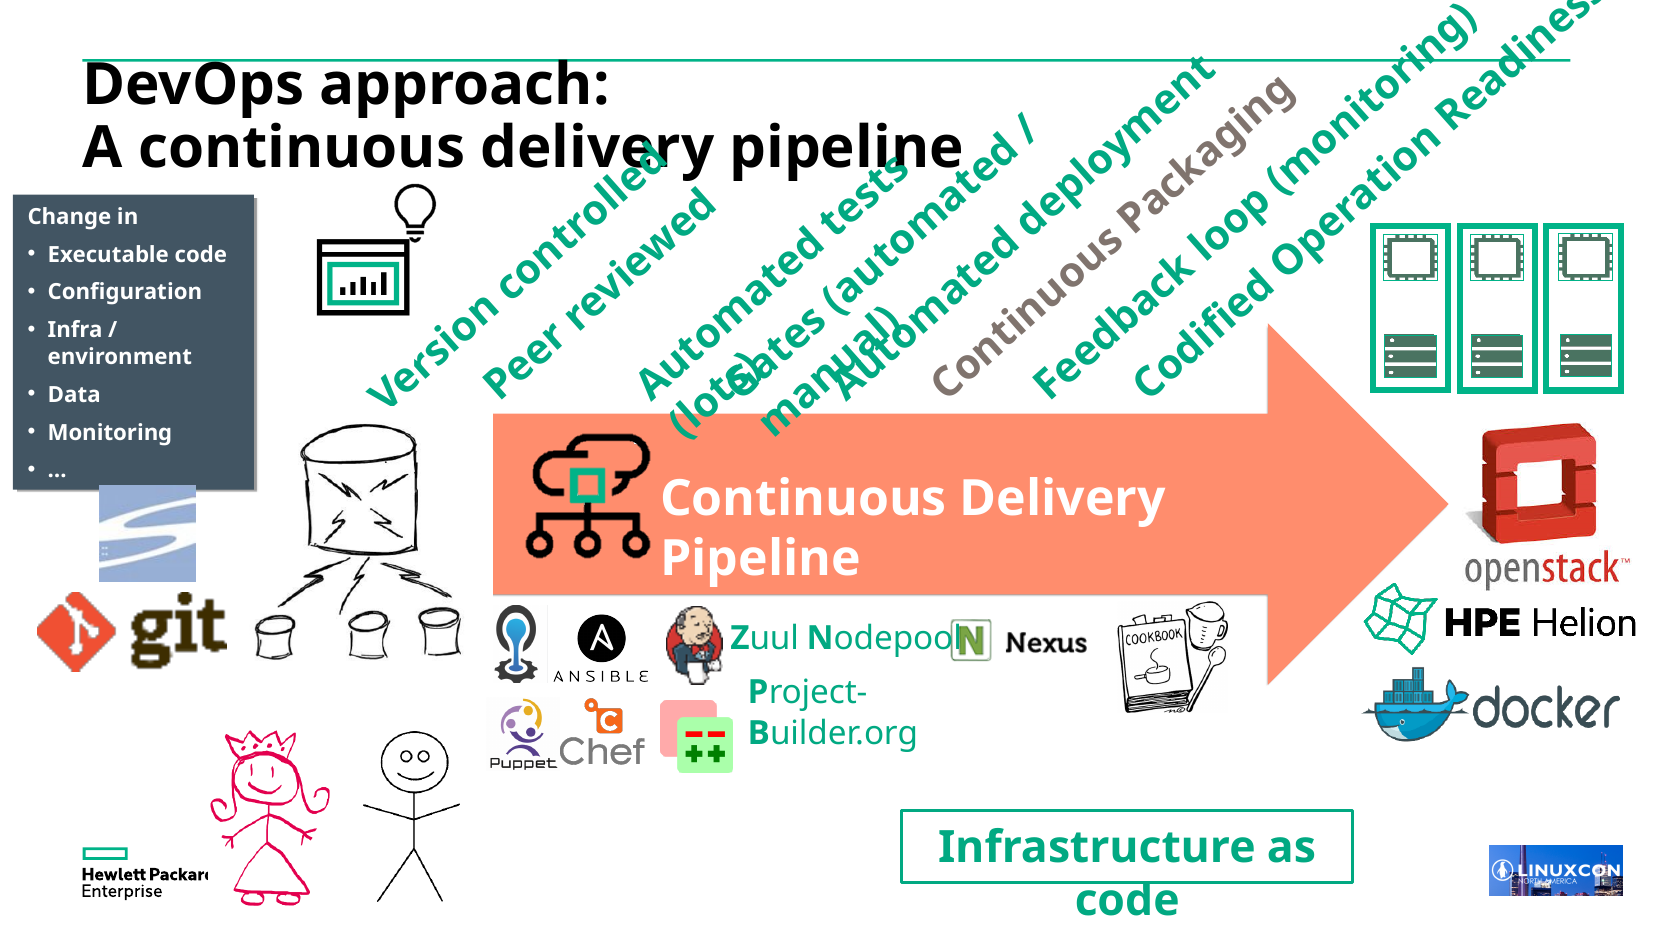

# DevOps approach: A continuous delivery pipeline
Continuous Packaging
Feedback loop (monitoring)
Codified Operation Readiness
Gates (automated / manual)
Automated deployment
Change in
Executable code
Configuration
Infra / environment
Data
Monitoring
…
Automated tests (lots)
Version controlled
Peer reviewed
Continuous Delivery Pipeline
Zuul
Nodepool
Project-Builder.org
Infrastructure as code